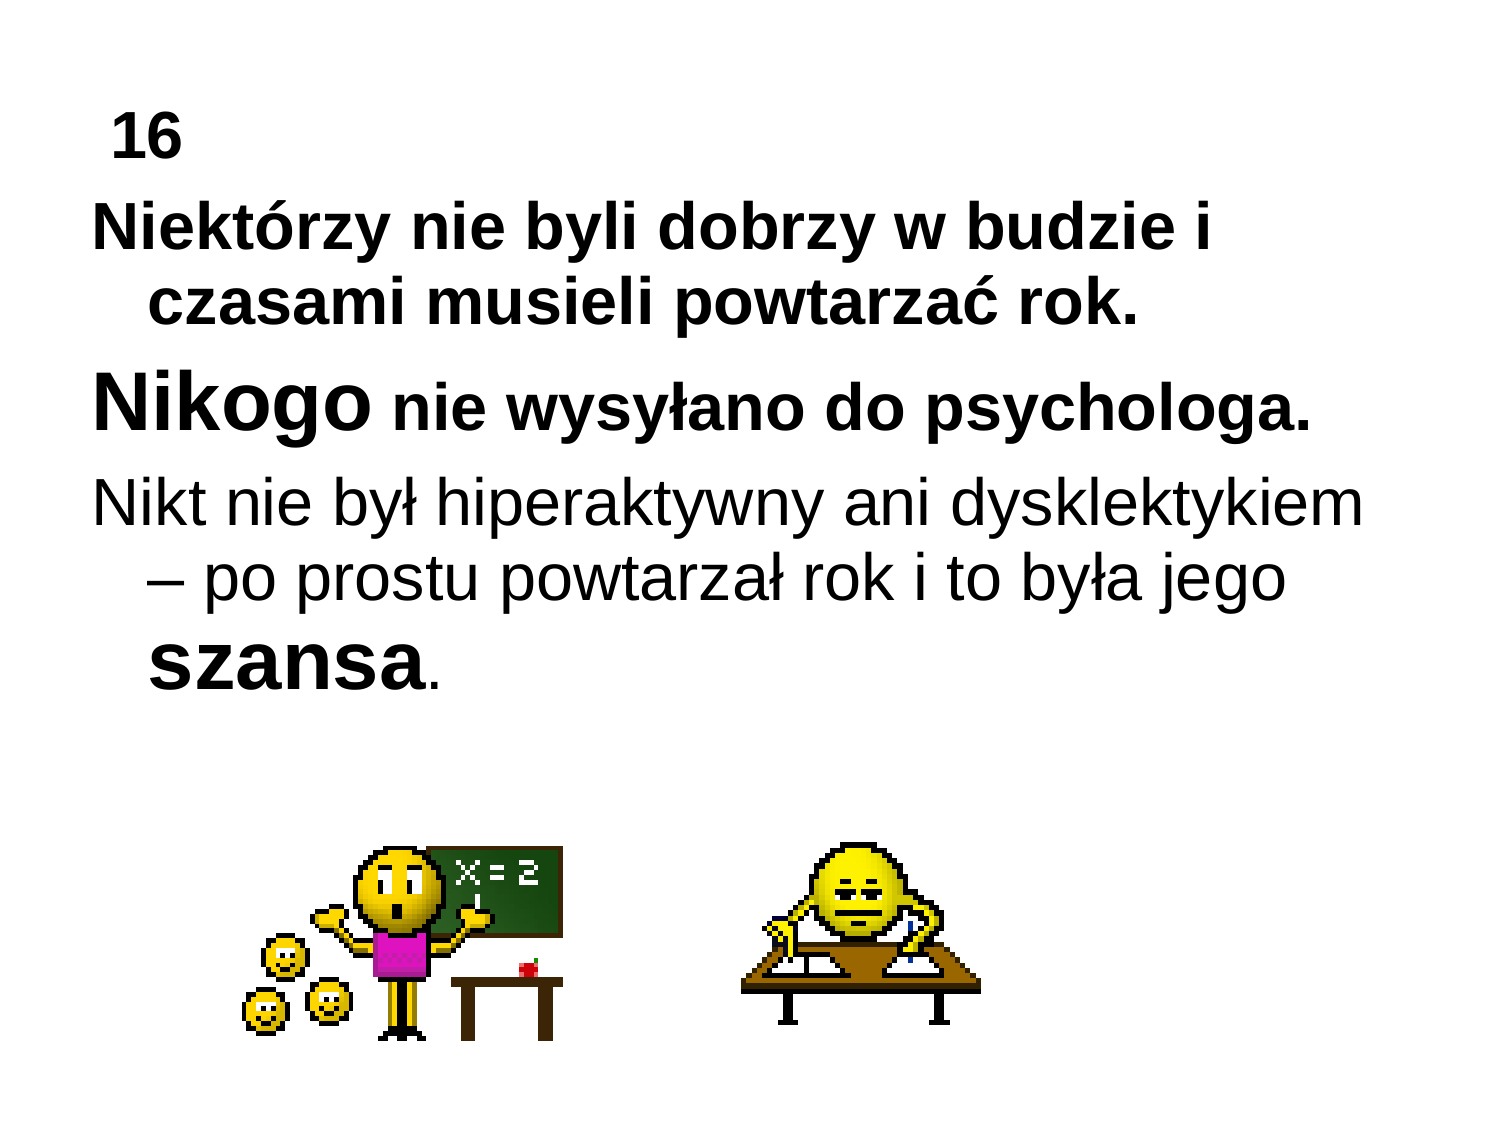

# 16
Niektórzy nie byli dobrzy w budzie i czasami musieli powtarzać rok.
Nikogo nie wysyłano do psychologa.
Nikt nie był hiperaktywny ani dysklektykiem – po prostu powtarzał rok i to była jego szansa.